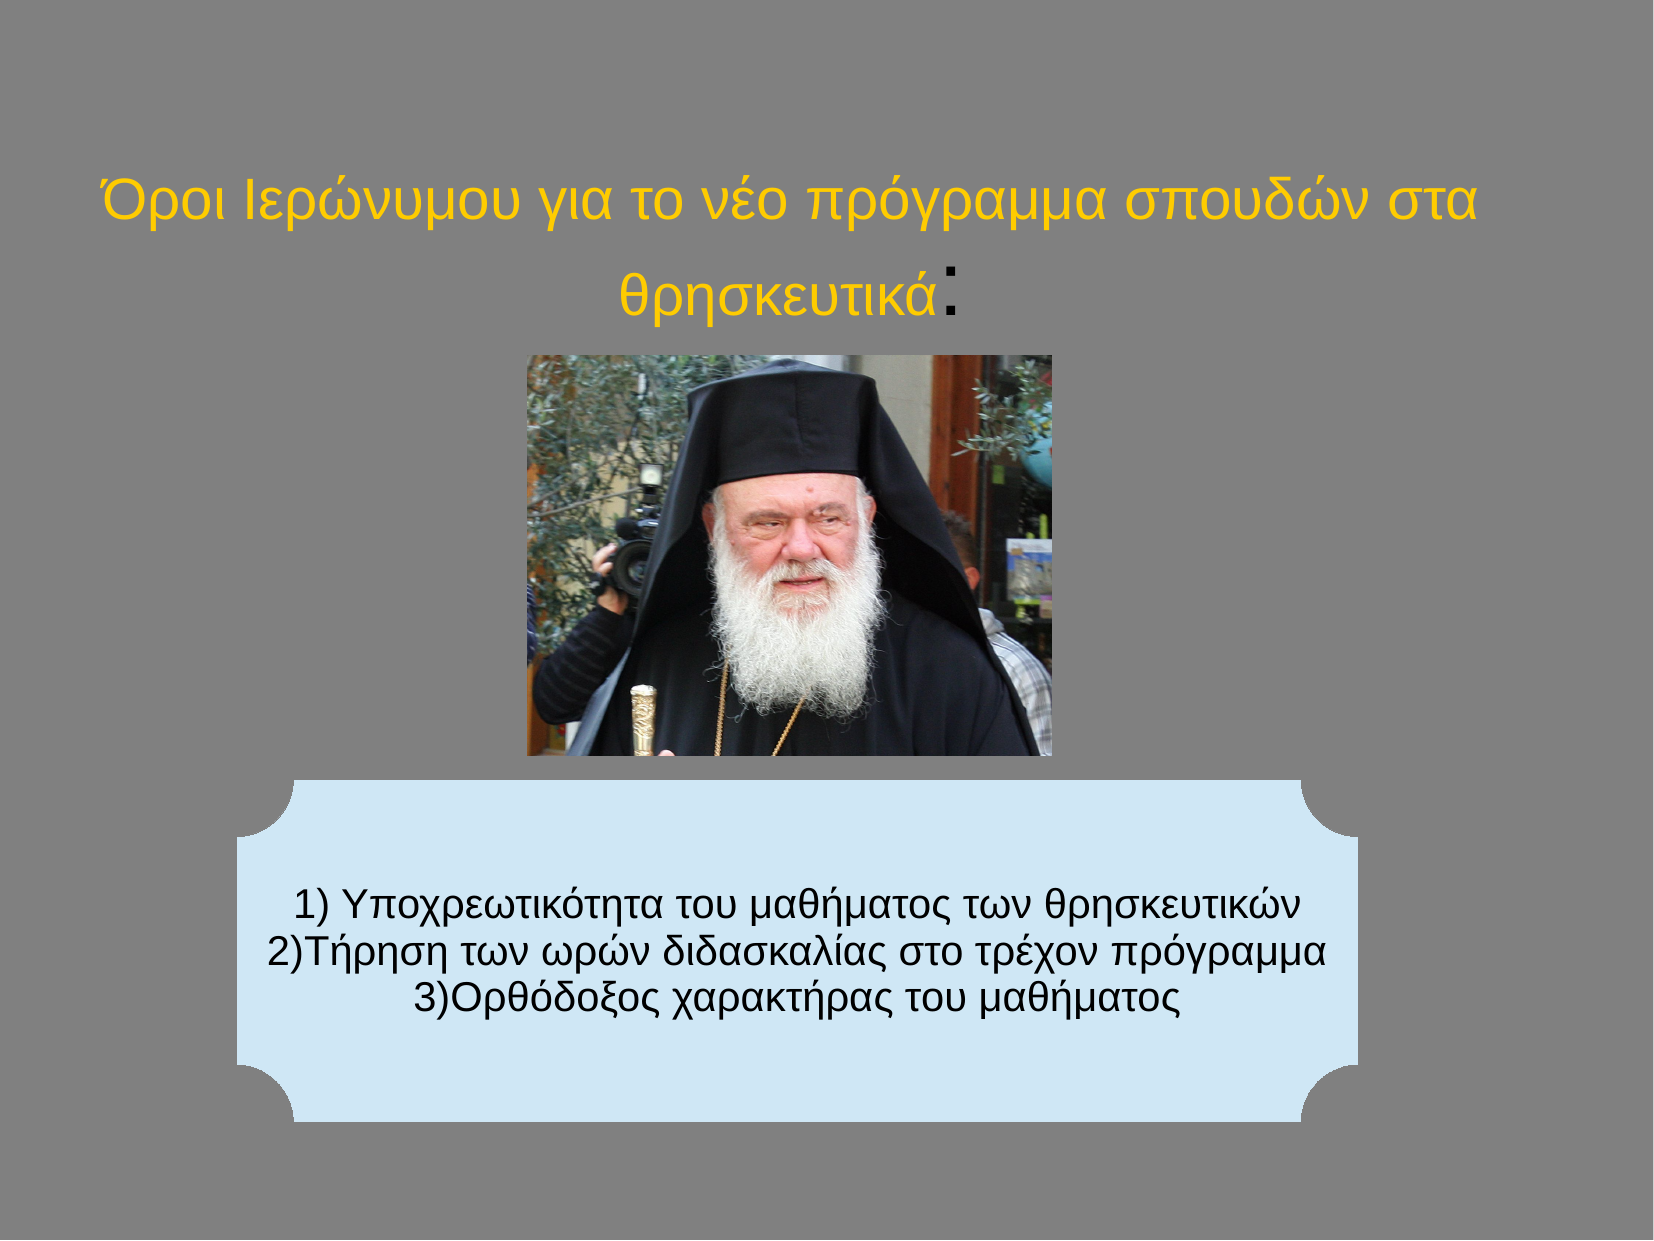

# Όροι Ιερώνυμου για το νέο πρόγραμμα σπουδών στα θρησκευτικά:
1) Υποχρεωτικότητα του μαθήματος των θρησκευτικών
2)Τήρηση των ωρών διδασκαλίας στο τρέχον πρόγραμμα
3)Ορθόδοξος χαρακτήρας του μαθήματος